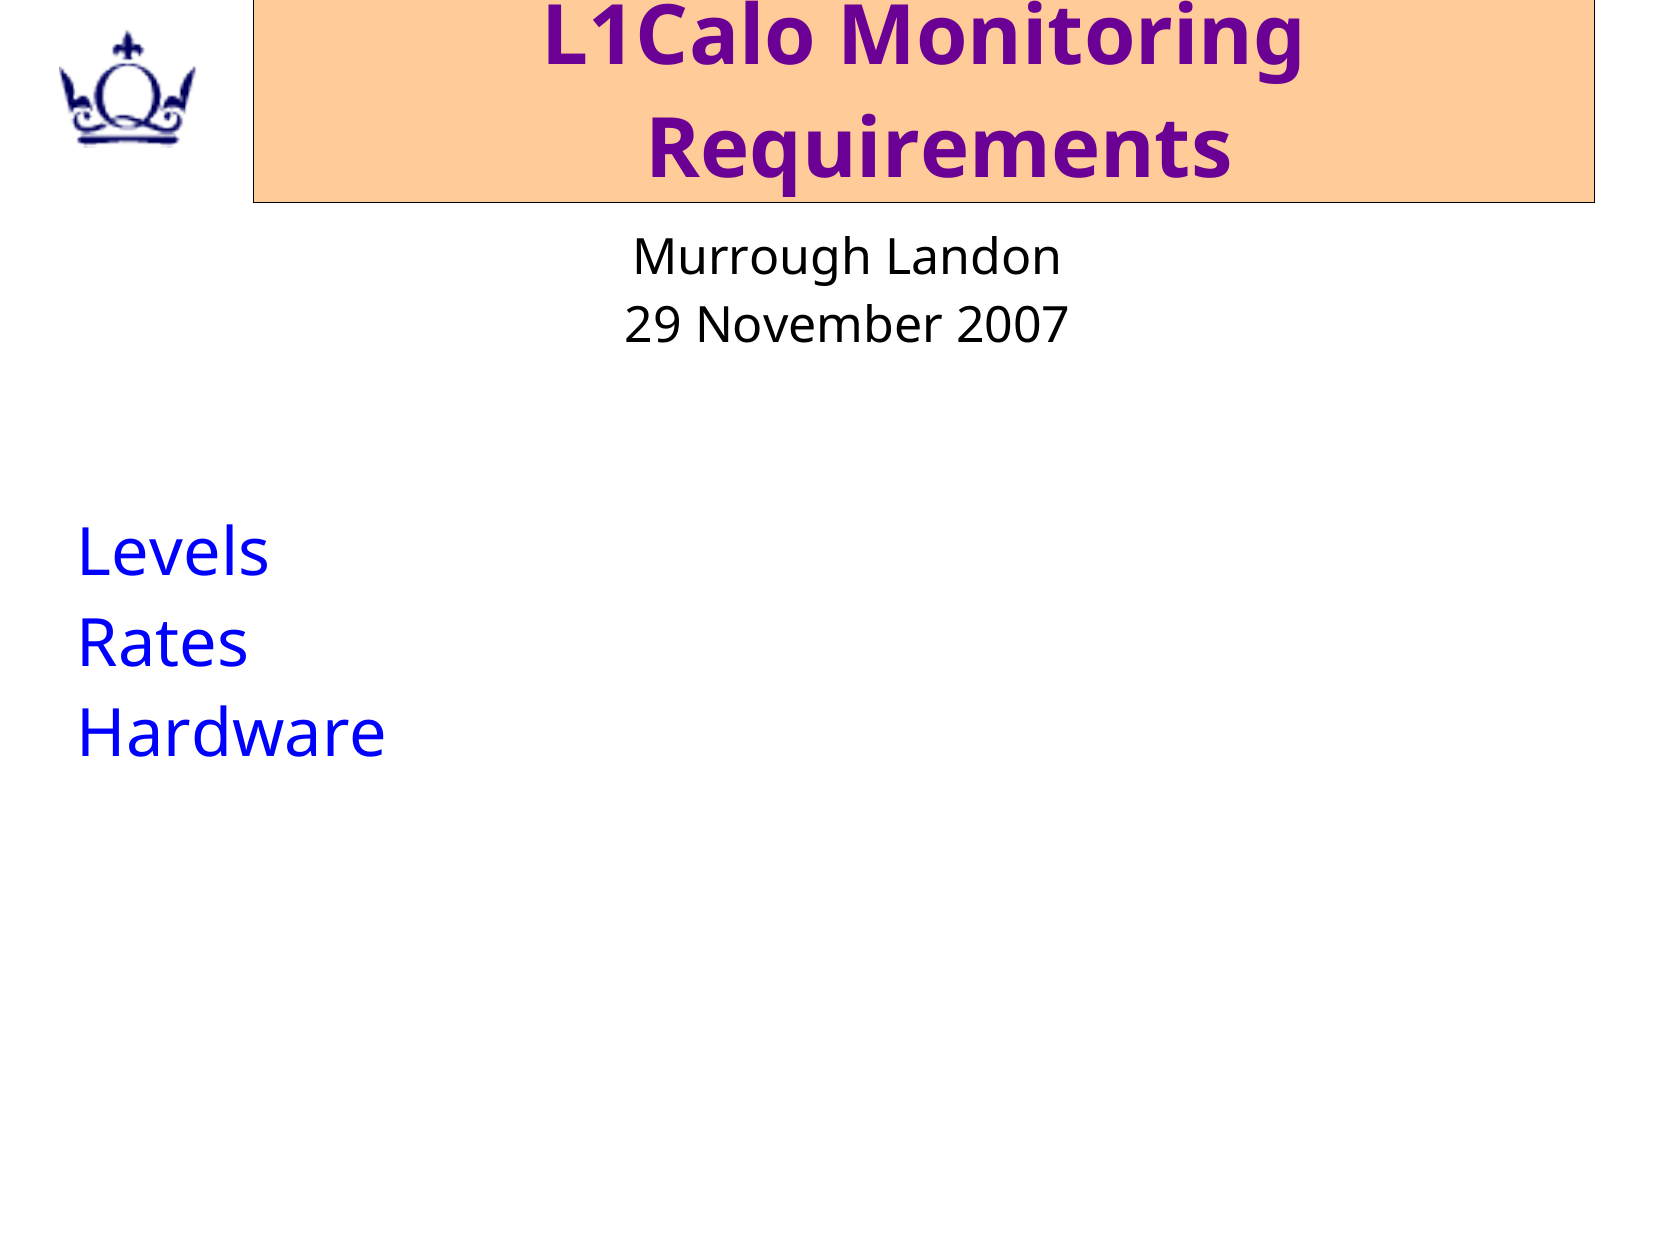

# L1Calo Monitoring Requirements
Murrough Landon
29 November 2007
Levels
Rates
Hardware